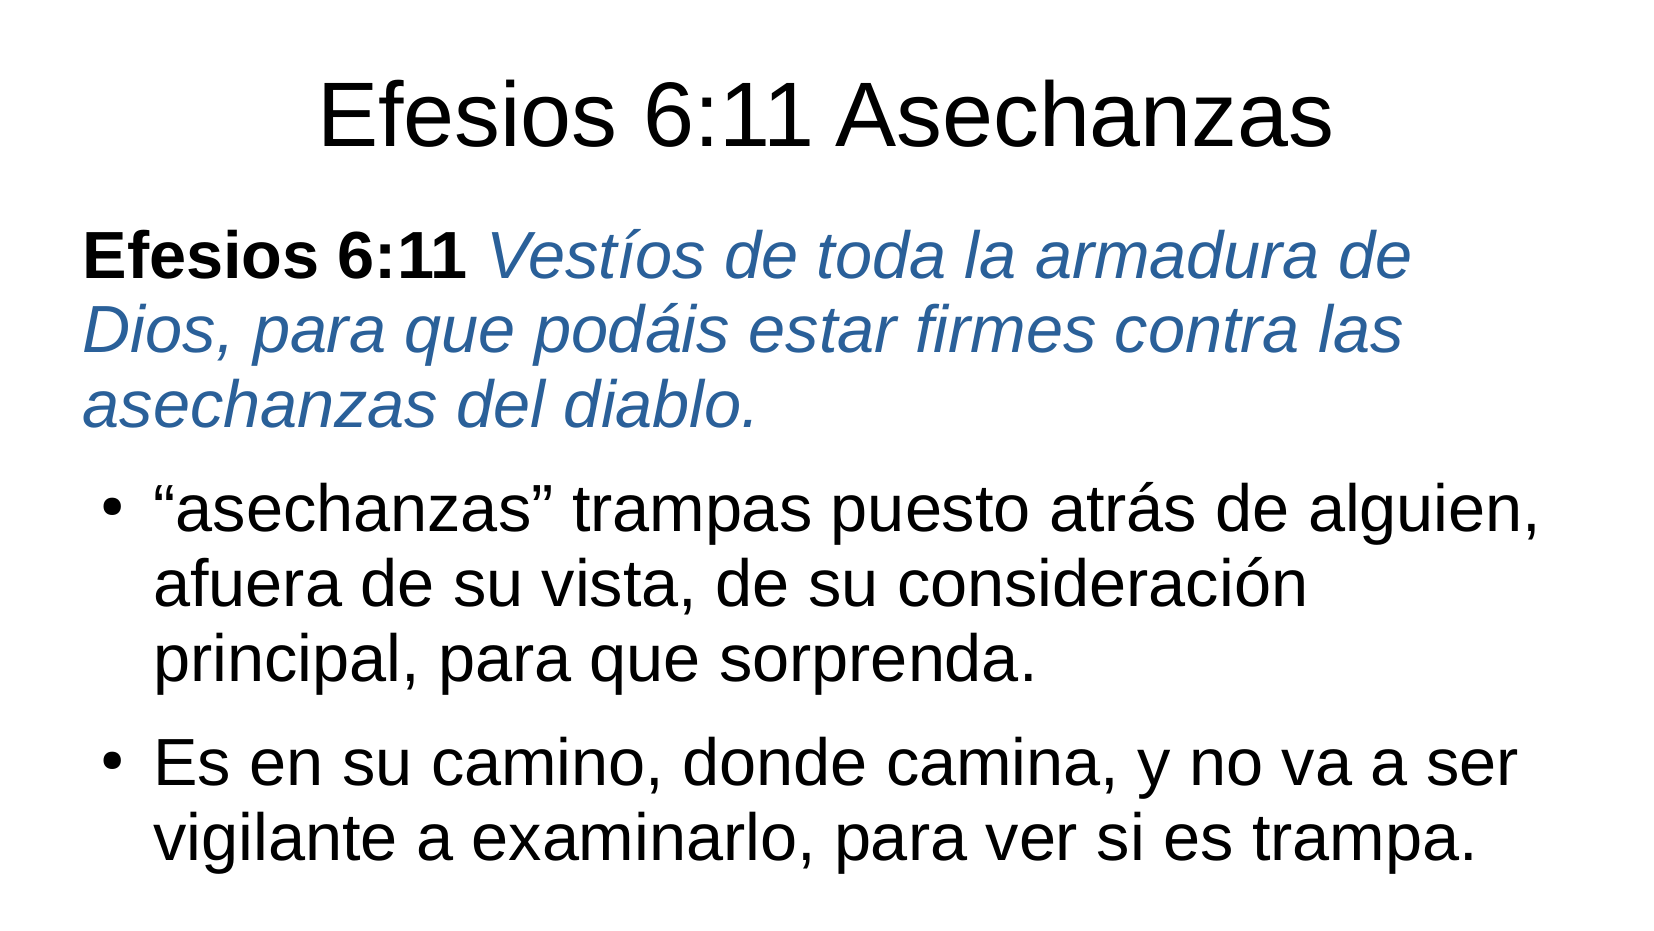

# Efesios 6:11 Asechanzas
Efesios 6:11 Vestíos de toda la armadura de Dios, para que podáis estar firmes contra las asechanzas del diablo.
“asechanzas” trampas puesto atrás de alguien, afuera de su vista, de su consideración principal, para que sorprenda.
Es en su camino, donde camina, y no va a ser vigilante a examinarlo, para ver si es trampa.